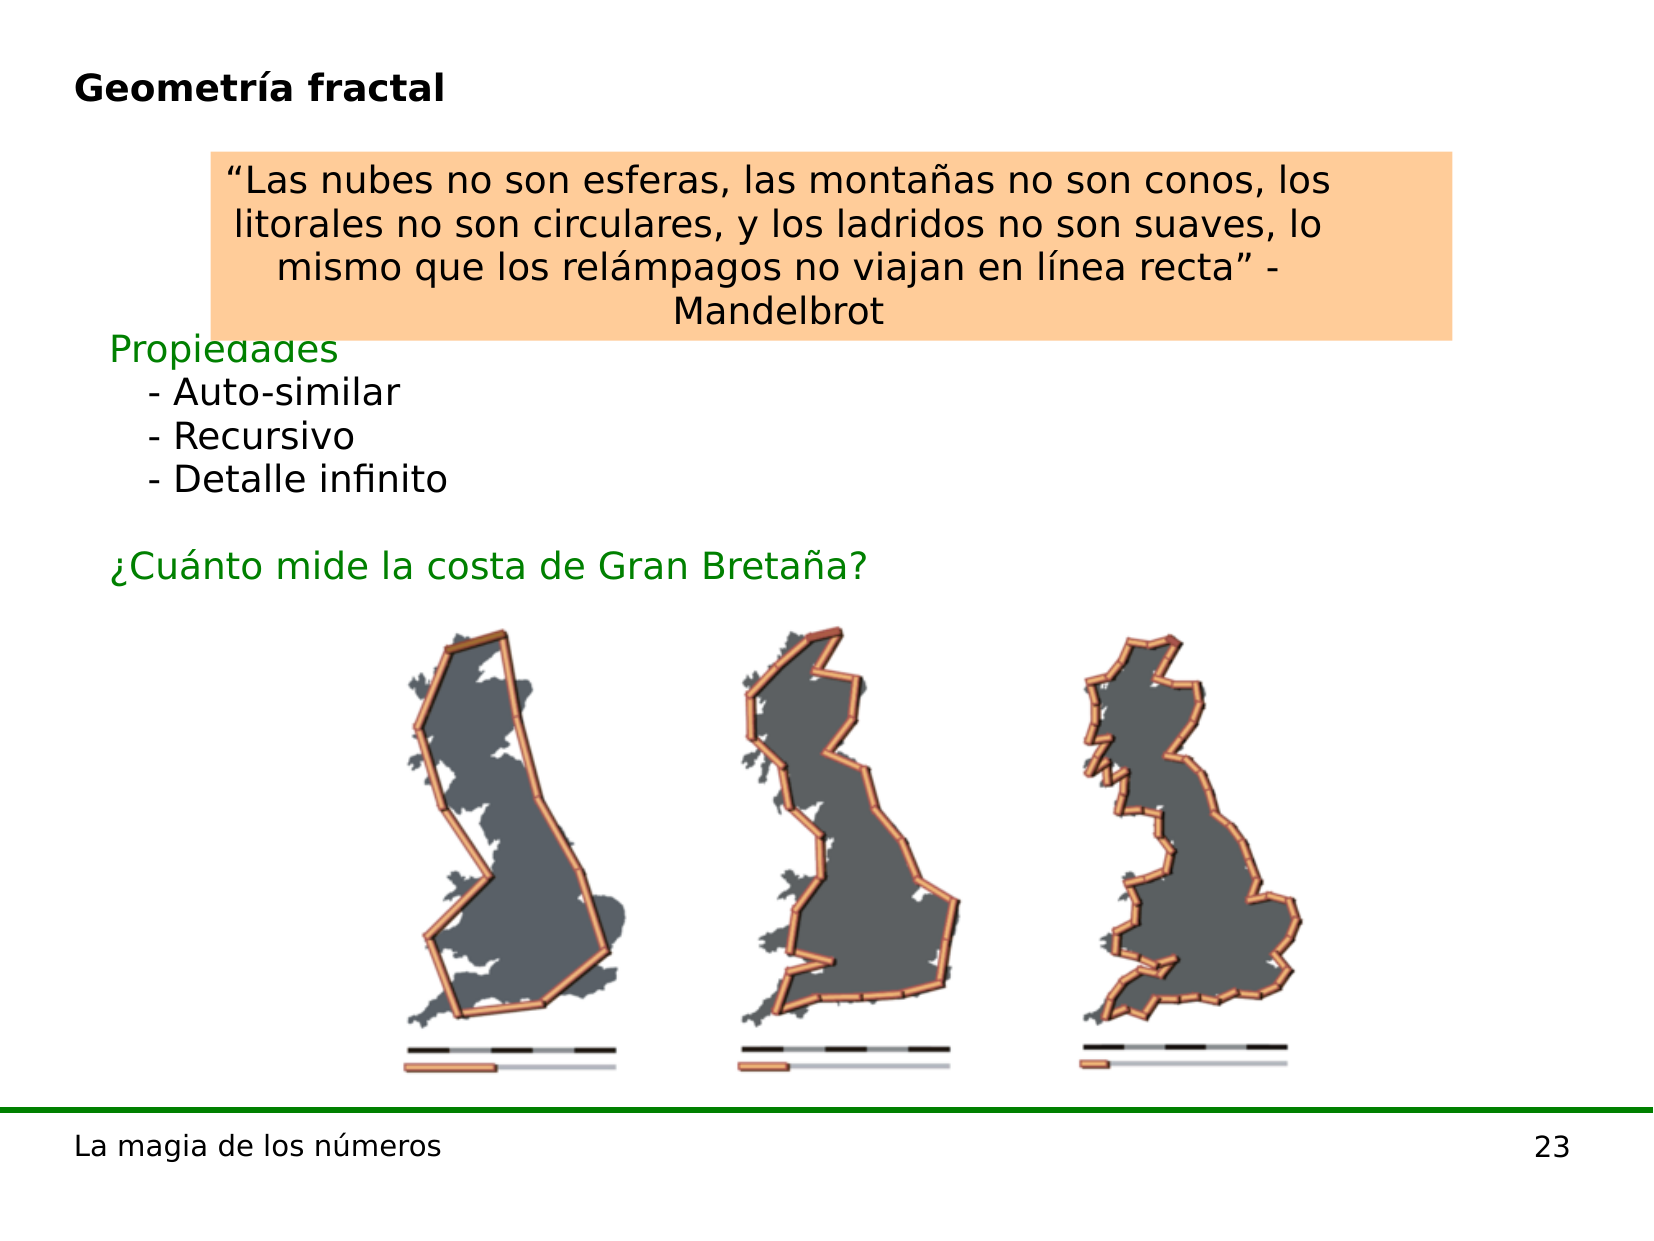

Geometría fractal
Propiedades
	- Auto-similar
	- Recursivo
	- Detalle infinito
¿Cuánto mide la costa de Gran Bretaña?
“Las nubes no son esferas, las montañas no son conos, los litorales no son circulares, y los ladridos no son suaves, lo mismo que los relámpagos no viajan en línea recta” - Mandelbrot
La magia de los números
23